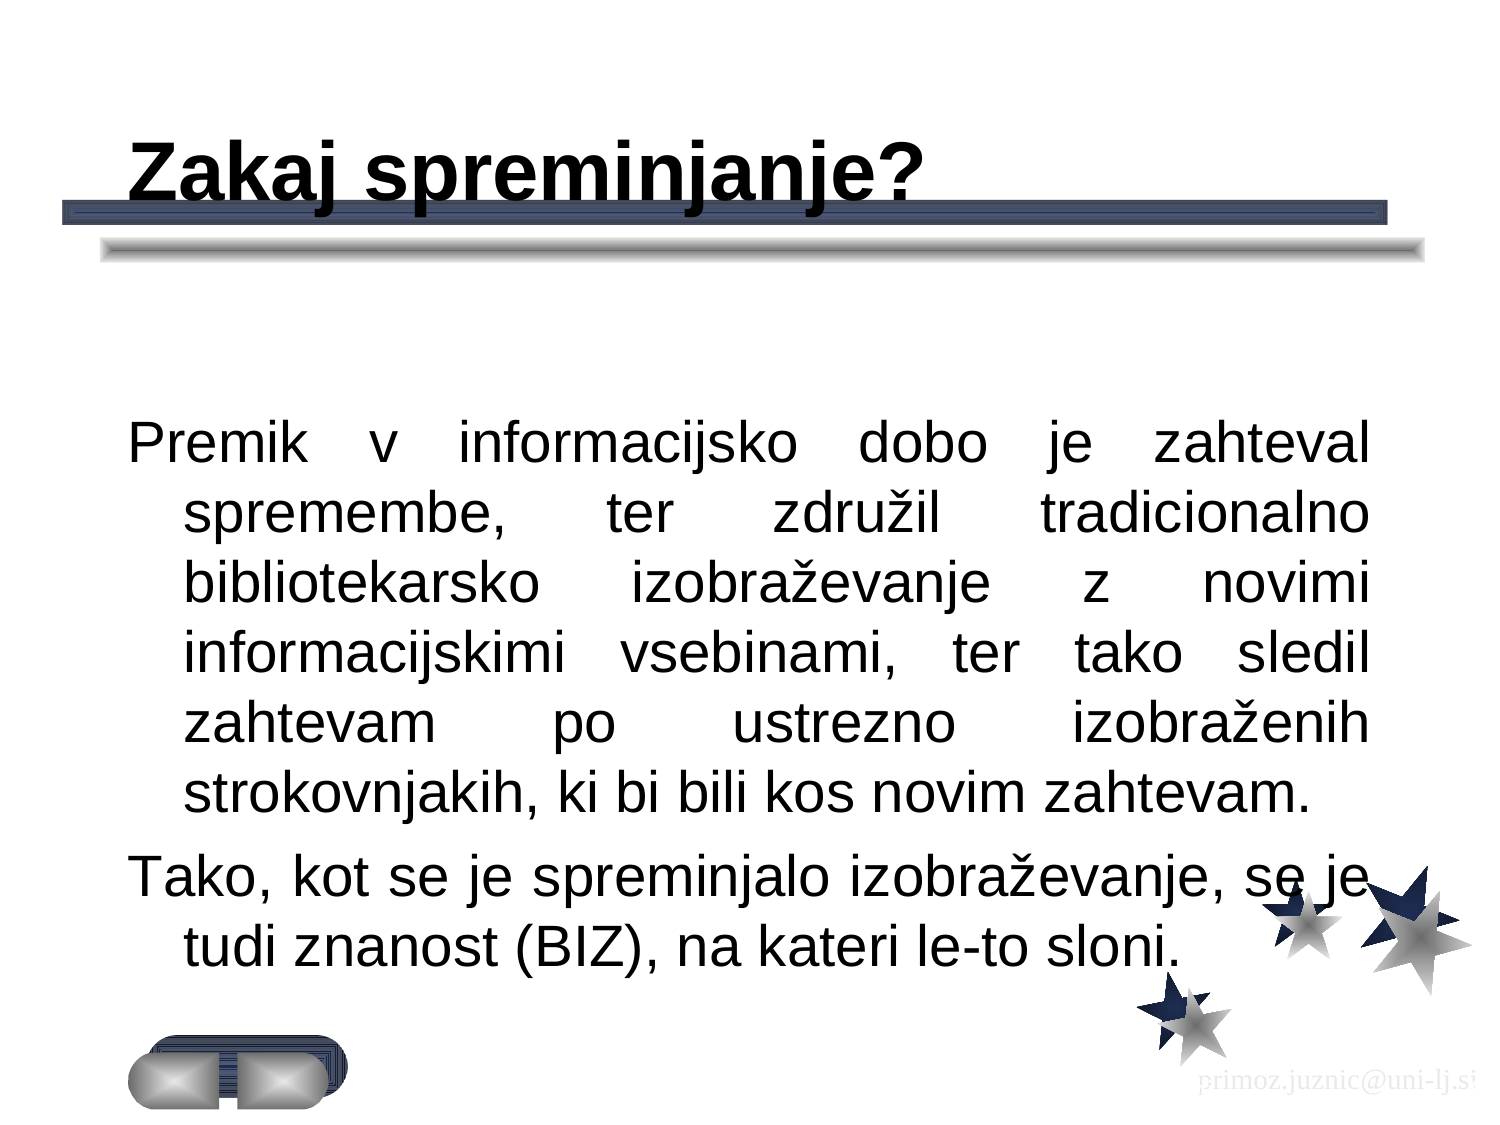

# Zakaj spreminjanje?
Premik v informacijsko dobo je zahteval spremembe, ter združil tradicionalno bibliotekarsko izobraževanje z novimi informacijskimi vsebinami, ter tako sledil zahtevam po ustrezno izobraženih strokovnjakih, ki bi bili kos novim zahtevam.
Tako, kot se je spreminjalo izobraževanje, se je tudi znanost (BIZ), na kateri le-to sloni.
Primoz Juznic, BINK, FF, Univerza v Ljubljani